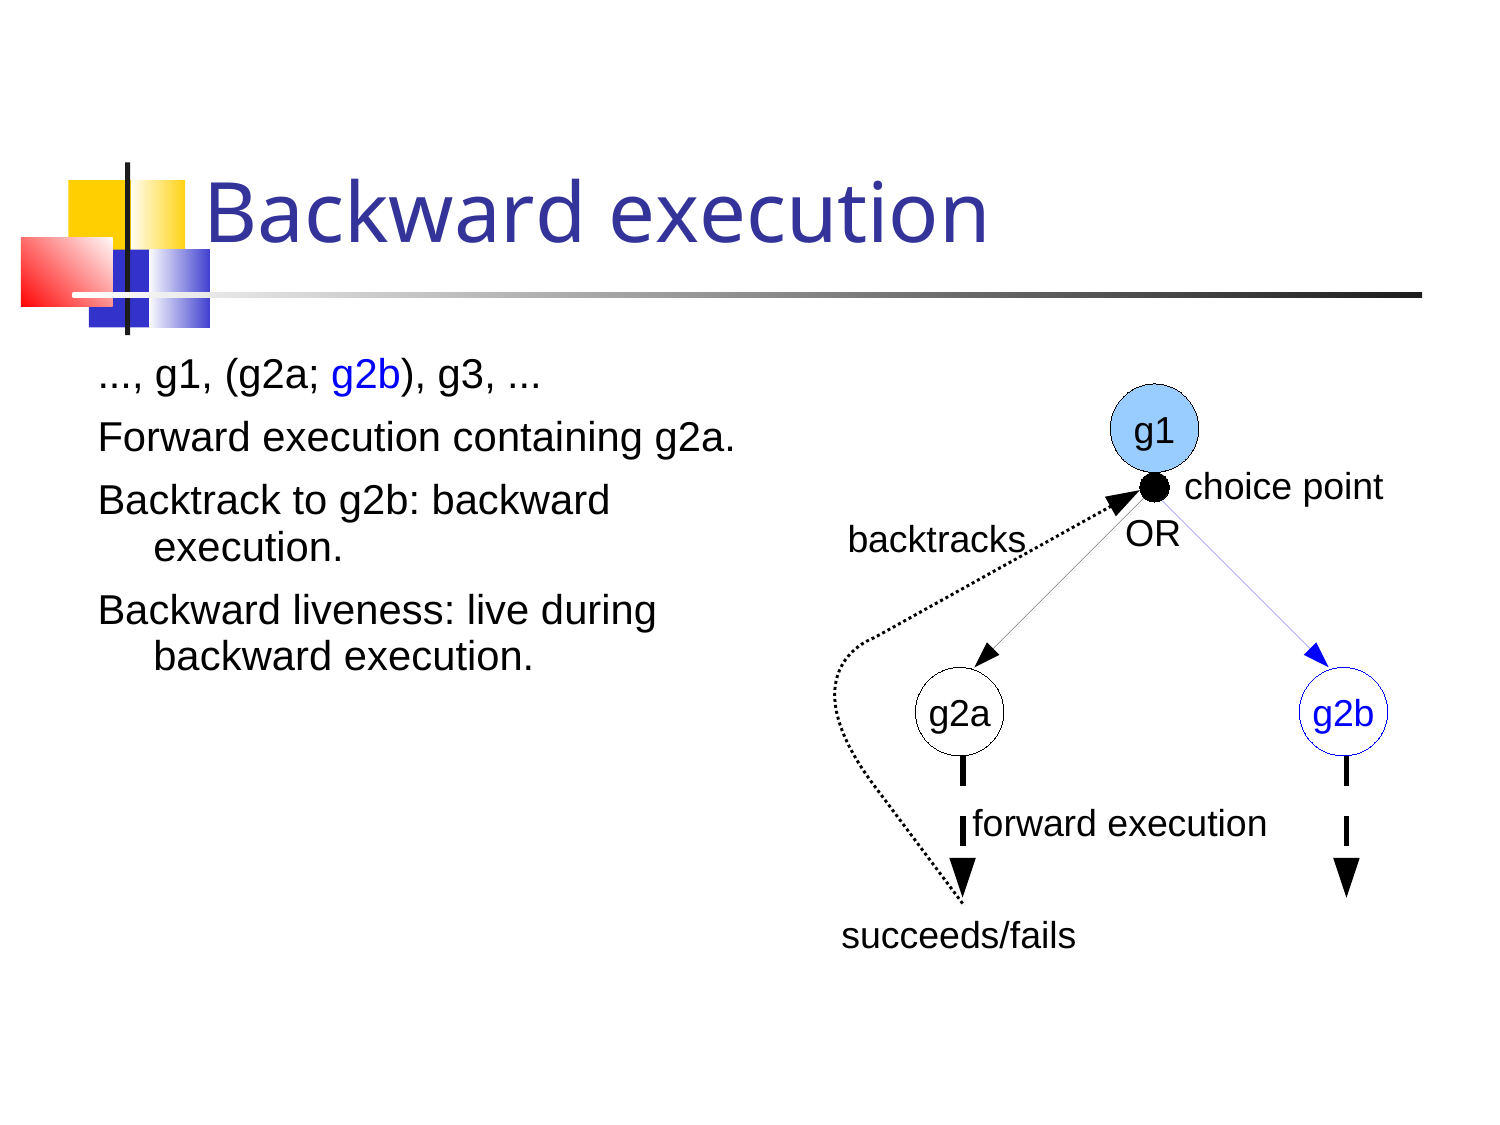

# Backward execution
..., g1, (g2a; g2b), g3, ...
Forward execution containing g2a.
Backtrack to g2b: backward execution.
Backward liveness: live during backward execution.
g1
choice point
OR
backtracks
g2a
g2b
forward execution
succeeds/fails